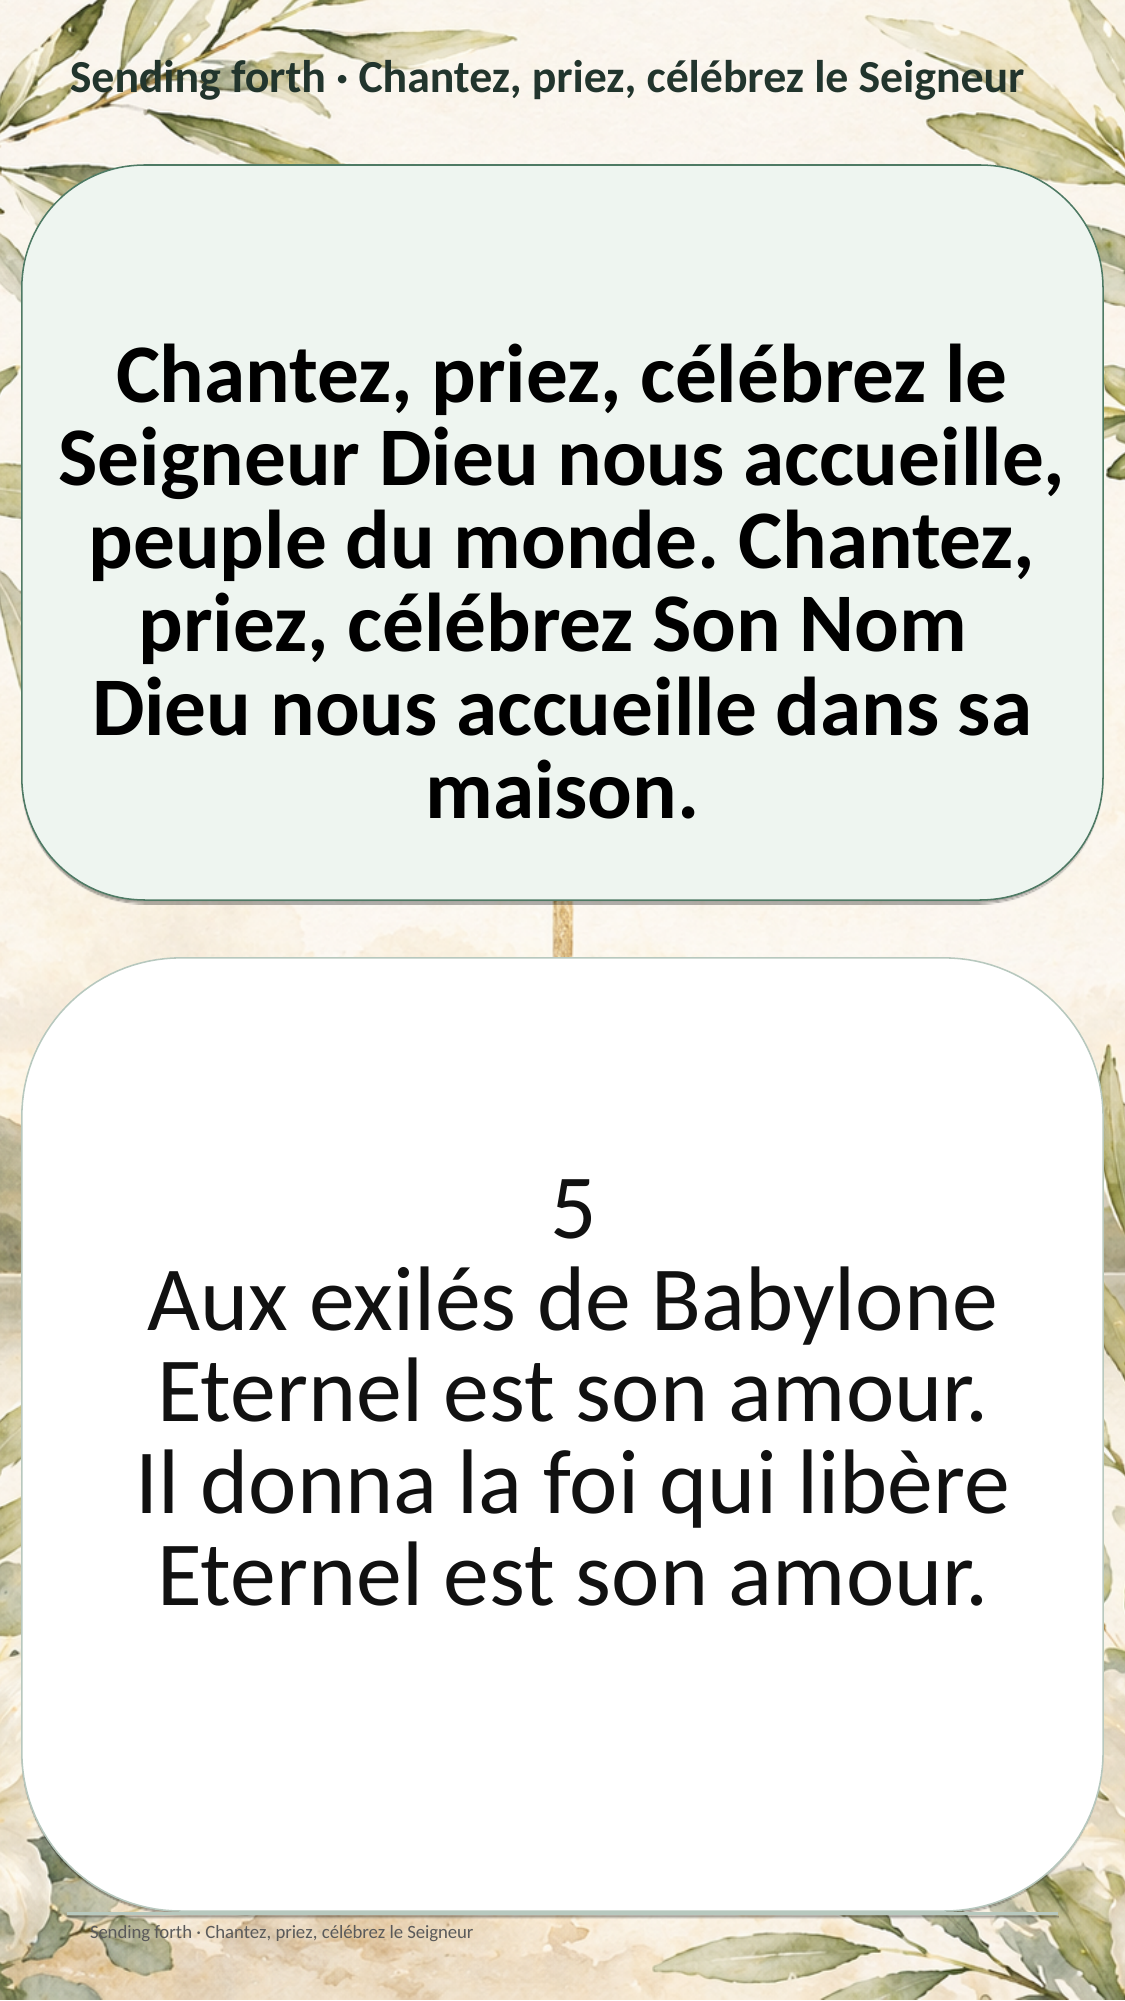

Sending forth · Chantez, priez, célébrez le Seigneur
Chantez, priez, célébrez le Seigneur Dieu nous accueille, peuple du monde. Chantez, priez, célébrez Son Nom
Dieu nous accueille dans sa maison.
5
Aux exilés de Babylone
Eternel est son amour.
Il donna la foi qui libère
Eternel est son amour.
Sending forth · Chantez, priez, célébrez le Seigneur